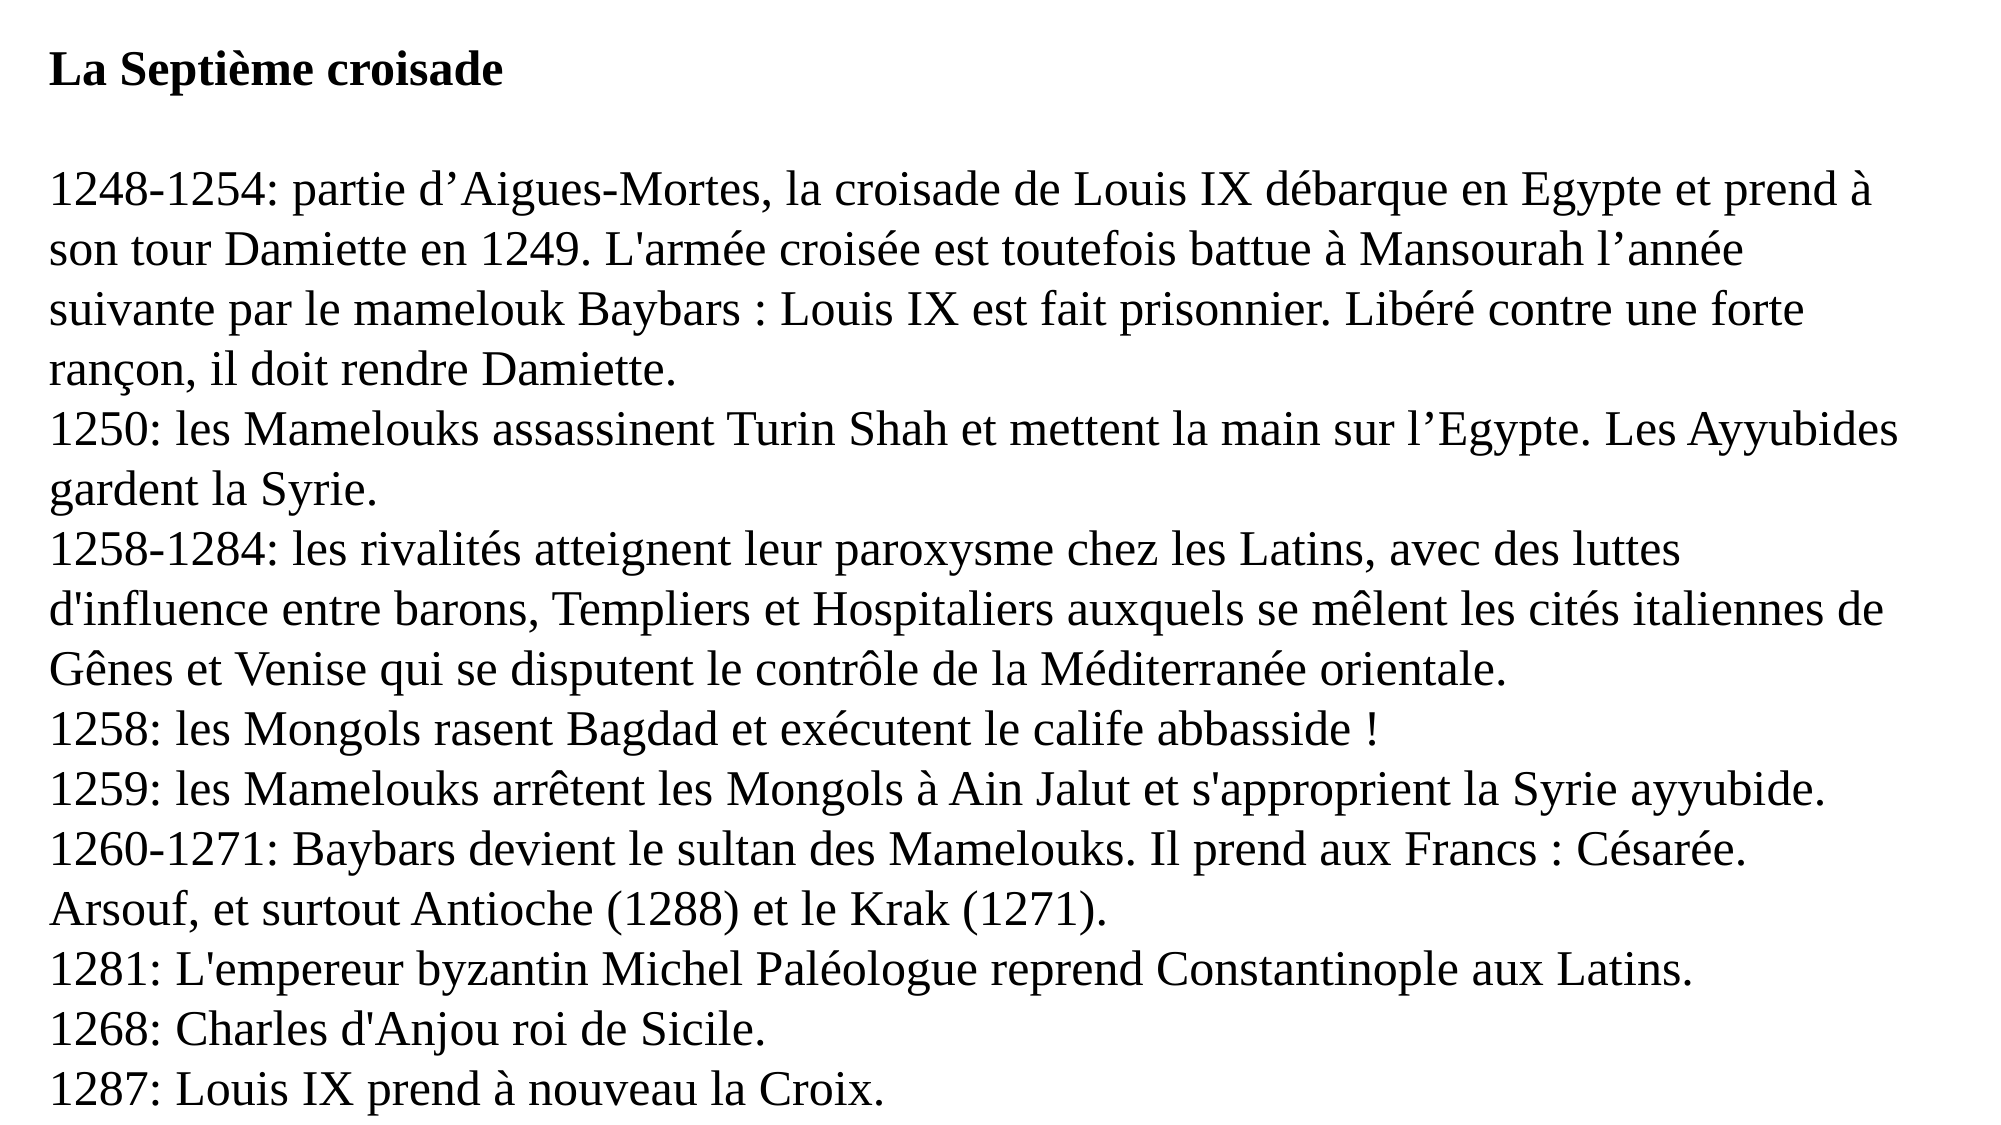

La Septième croisade
1248-1254: partie d’Aigues-Mortes, la croisade de Louis IX débarque en Egypte et prend à son tour Damiette en 1249. L'armée croisée est toutefois battue à Mansourah l’année suivante par le mamelouk Baybars : Louis IX est fait prisonnier. Libéré contre une forte rançon, il doit rendre Damiette.
1250: les Mamelouks assassinent Turin Shah et mettent la main sur l’Egypte. Les Ayyubides gardent la Syrie.
1258-1284: les rivalités atteignent leur paroxysme chez les Latins, avec des luttes d'influence entre barons, Templiers et Hospitaliers auxquels se mêlent les cités italiennes de Gênes et Venise qui se disputent le contrôle de la Méditerranée orientale.
1258: les Mongols rasent Bagdad et exécutent le calife abbasside !
1259: les Mamelouks arrêtent les Mongols à Ain Jalut et s'approprient la Syrie ayyubide. 1260-1271: Baybars devient le sultan des Mamelouks. Il prend aux Francs : Césarée. Arsouf, et surtout Antioche (1288) et le Krak (1271).
1281: L'empereur byzantin Michel Paléologue reprend Constantinople aux Latins.
1268: Charles d'Anjou roi de Sicile.
1287: Louis IX prend à nouveau la Croix.